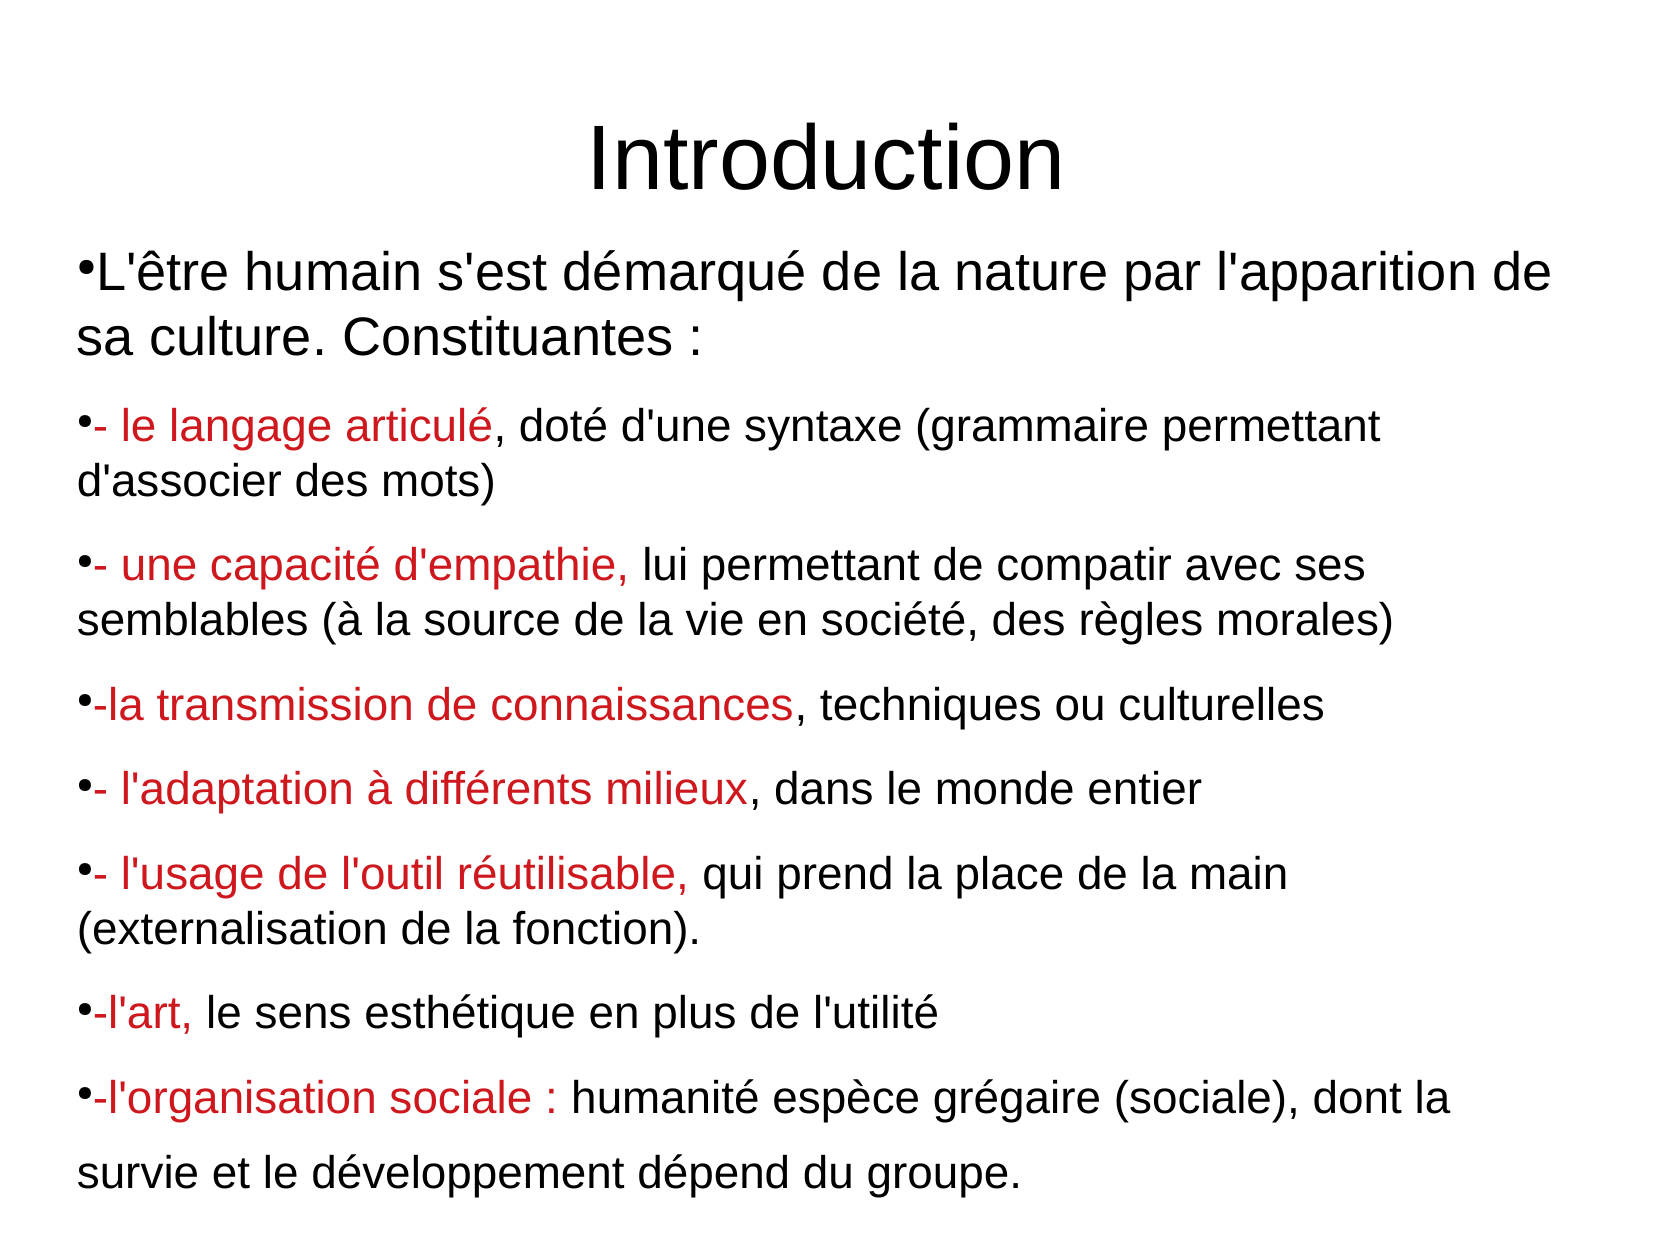

# Introduction
L'être humain s'est démarqué de la nature par l'apparition de sa culture. Constituantes :
- le langage articulé, doté d'une syntaxe (grammaire permettant d'associer des mots)
- une capacité d'empathie, lui permettant de compatir avec ses semblables (à la source de la vie en société, des règles morales)
-la transmission de connaissances, techniques ou culturelles
- l'adaptation à différents milieux, dans le monde entier
- l'usage de l'outil réutilisable, qui prend la place de la main (externalisation de la fonction).
-l'art, le sens esthétique en plus de l'utilité
-l'organisation sociale : humanité espèce grégaire (sociale), dont la survie et le développement dépend du groupe.